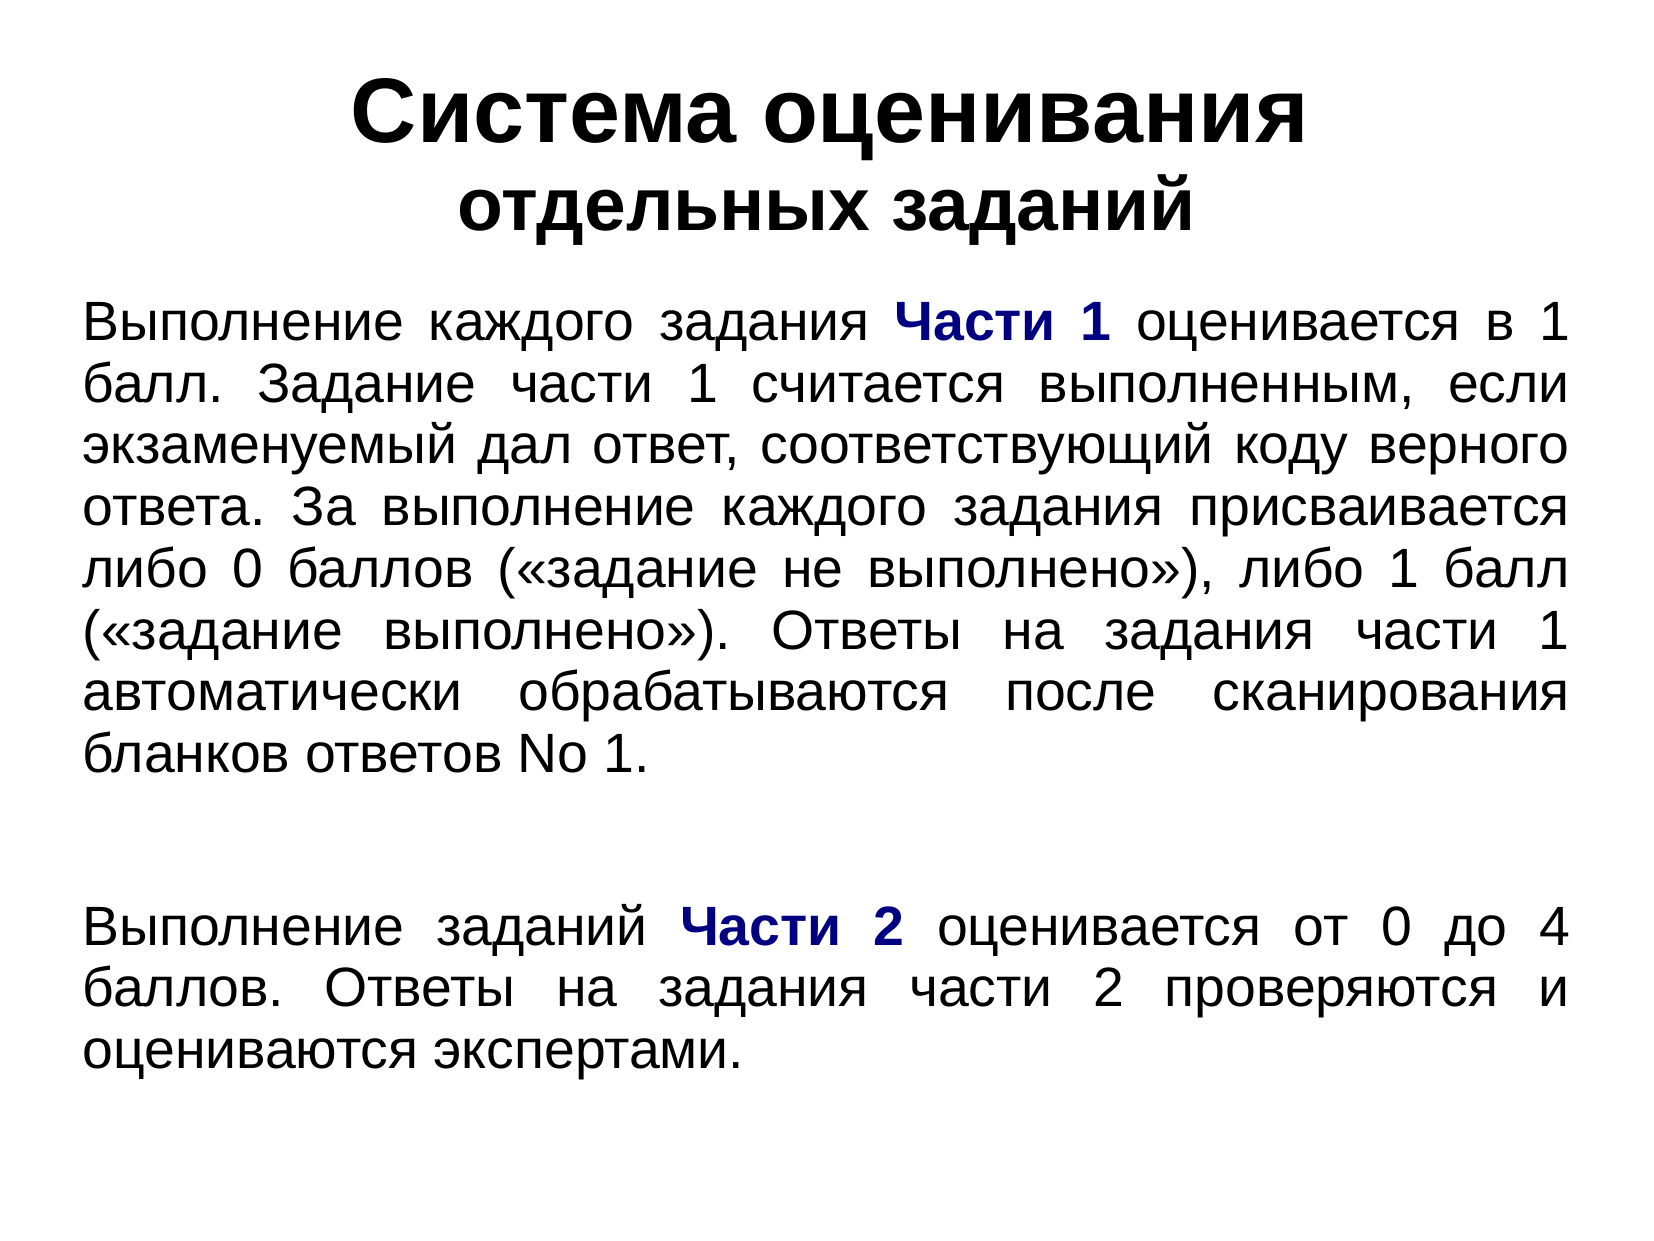

# Система оценивания отдельных заданий
Выполнение каждого задания Части 1 оценивается в 1 балл. Задание части 1 считается выполненным, если экзаменуемый дал ответ, соответствующий коду верного ответа. За выполнение каждого задания присваивается либо 0 баллов («задание не выполнено»), либо 1 балл («задание выполнено»). Ответы на задания части 1 автоматически обрабатываются после сканирования бланков ответов No 1.
Выполнение заданий Части 2 оценивается от 0 до 4 баллов. Ответы на задания части 2 проверяются и оцениваются экспертами.